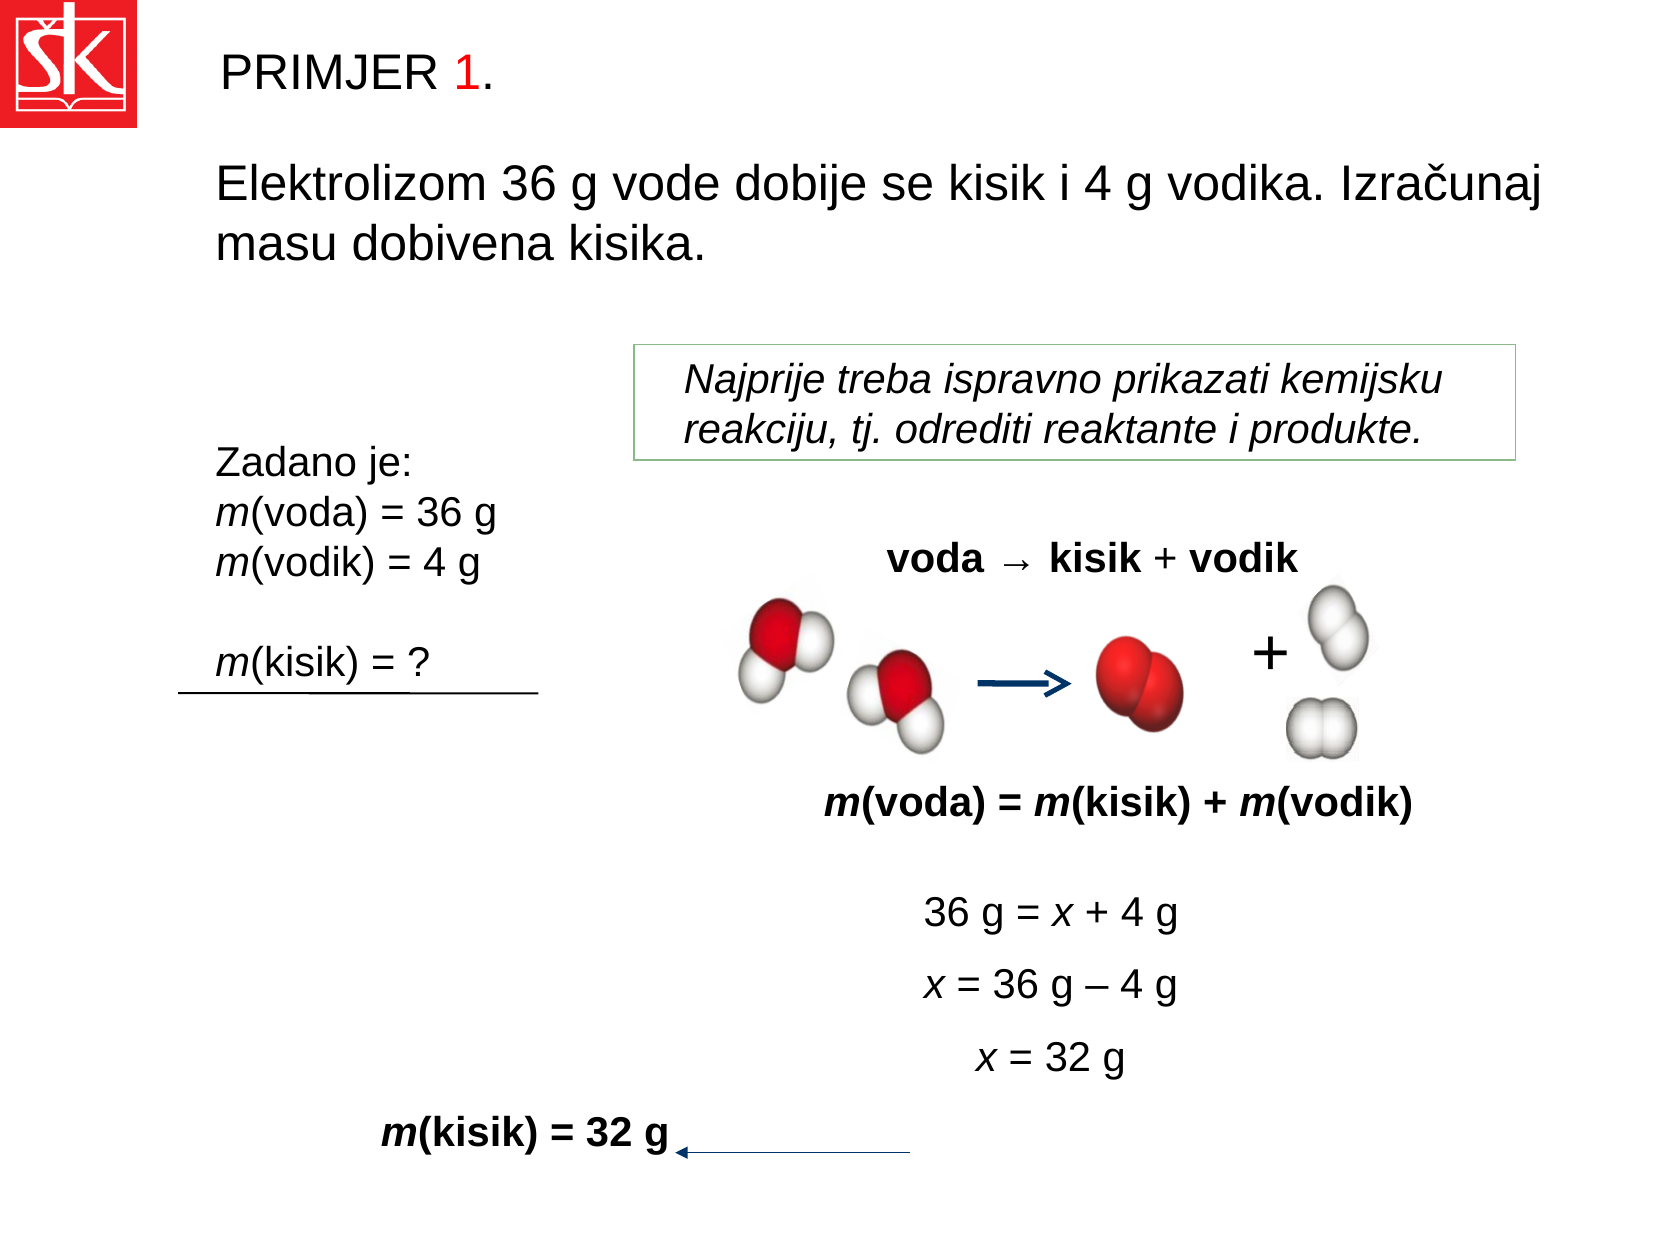

PRIMJER 1.
Elektrolizom 36 g vode dobije se kisik i 4 g vodika. Izračunaj masu dobivena kisika.
Najprije treba ispravno prikazati kemijsku reakciju, tj. odrediti reaktante i produkte.
Zadano je:
m(voda) = 36 g
m(vodik) = 4 g
m(kisik) = ?
voda → kisik + vodik
+
m(voda) = m(kisik) + m(vodik)
36 g = x + 4 g
x = 36 g – 4 g
x = 32 g
m(kisik) = 32 g